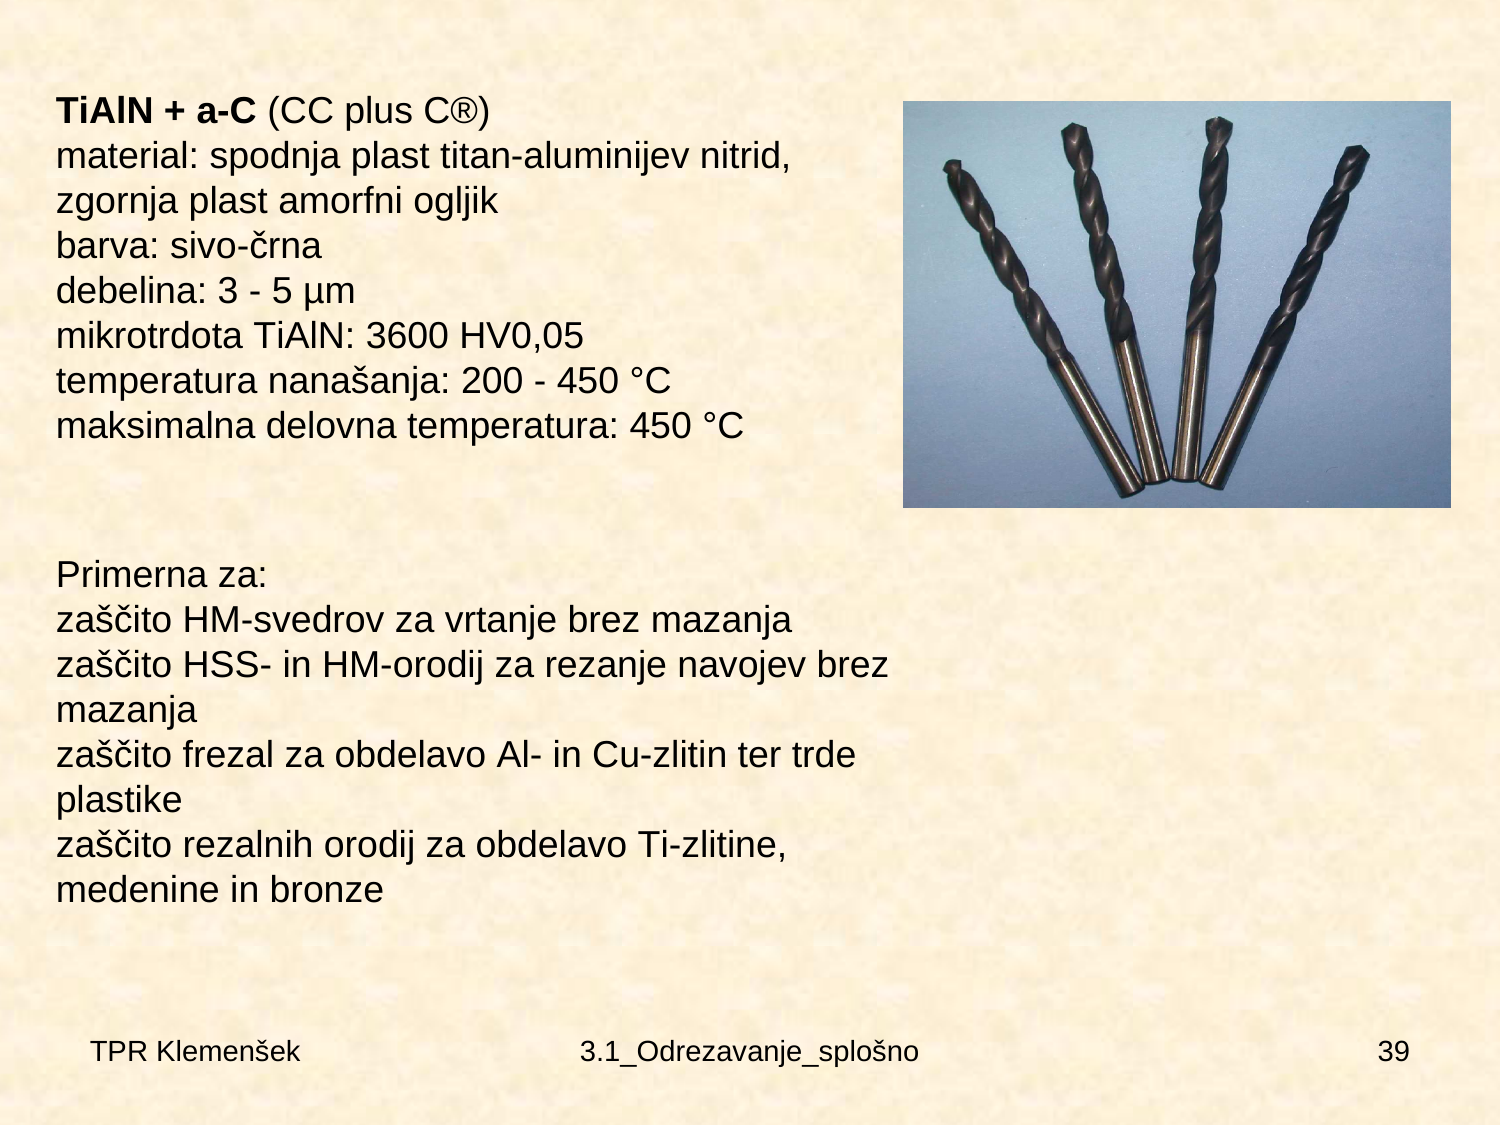

TiAlN + a-C (CC plus C®)
material: spodnja plast titan-aluminijev nitrid, zgornja plast amorfni ogljik
barva: sivo-črna
debelina: 3 - 5 µm
mikrotrdota TiAlN: 3600 HV0,05
temperatura nanašanja: 200 - 450 °C
maksimalna delovna temperatura: 450 °C
Primerna za:
zaščito HM-svedrov za vrtanje brez mazanja
zaščito HSS- in HM-orodij za rezanje navojev brez mazanja
zaščito frezal za obdelavo Al- in Cu-zlitin ter trde plastike
zaščito rezalnih orodij za obdelavo Ti-zlitine, medenine in bronze
TPR Klemenšek
3.1_Odrezavanje_splošno